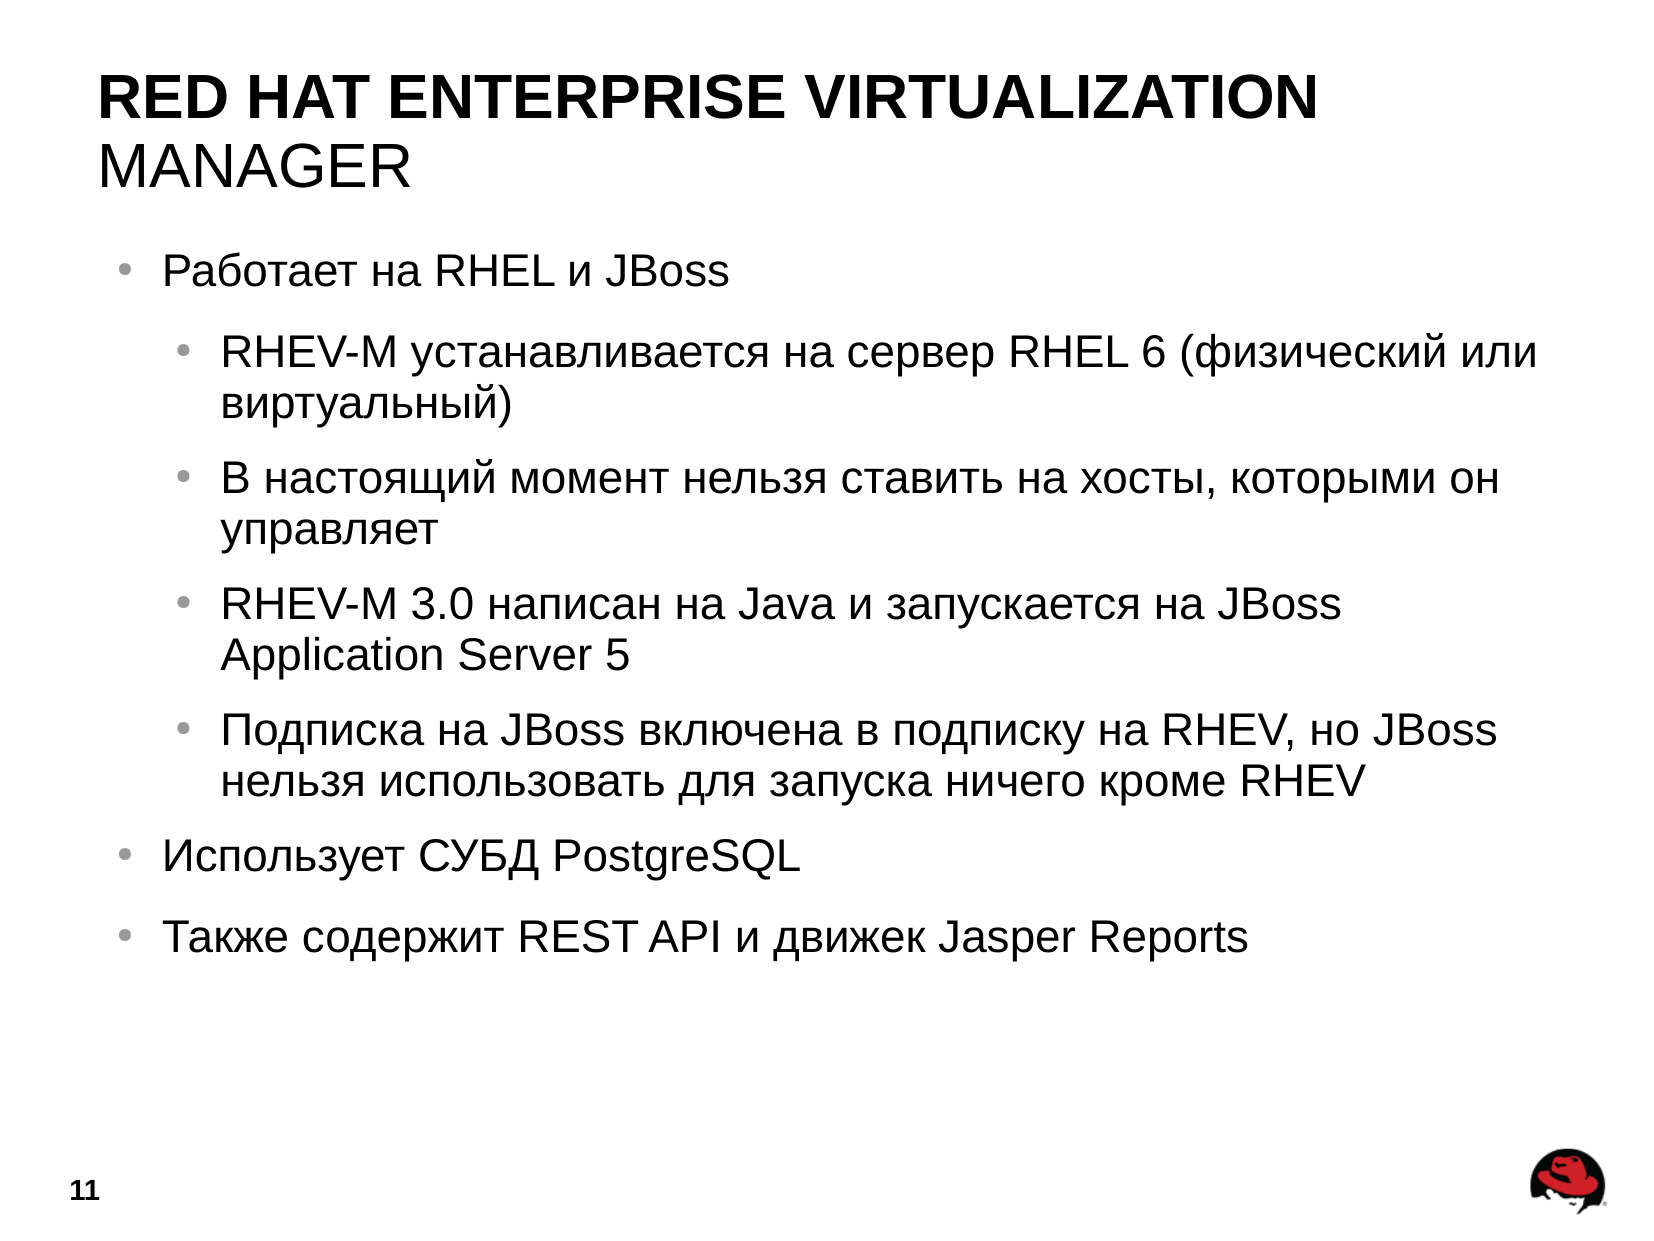

# RED HAT ENTERPRISE VIRTUALIZATION MANAGER
Работает на RHEL и JBoss
RHEV-M устанавливается на сервер RHEL 6 (физический или виртуальный)
В настоящий момент нельзя ставить на хосты, которыми он управляет
RHEV-M 3.0 написан на Java и запускается на JBoss Application Server 5
Подписка на JBoss включена в подписку на RHEV, но JBoss нельзя использовать для запуска ничего кроме RHEV
Использует СУБД PostgreSQL
Также содержит REST API и движек Jasper Reports